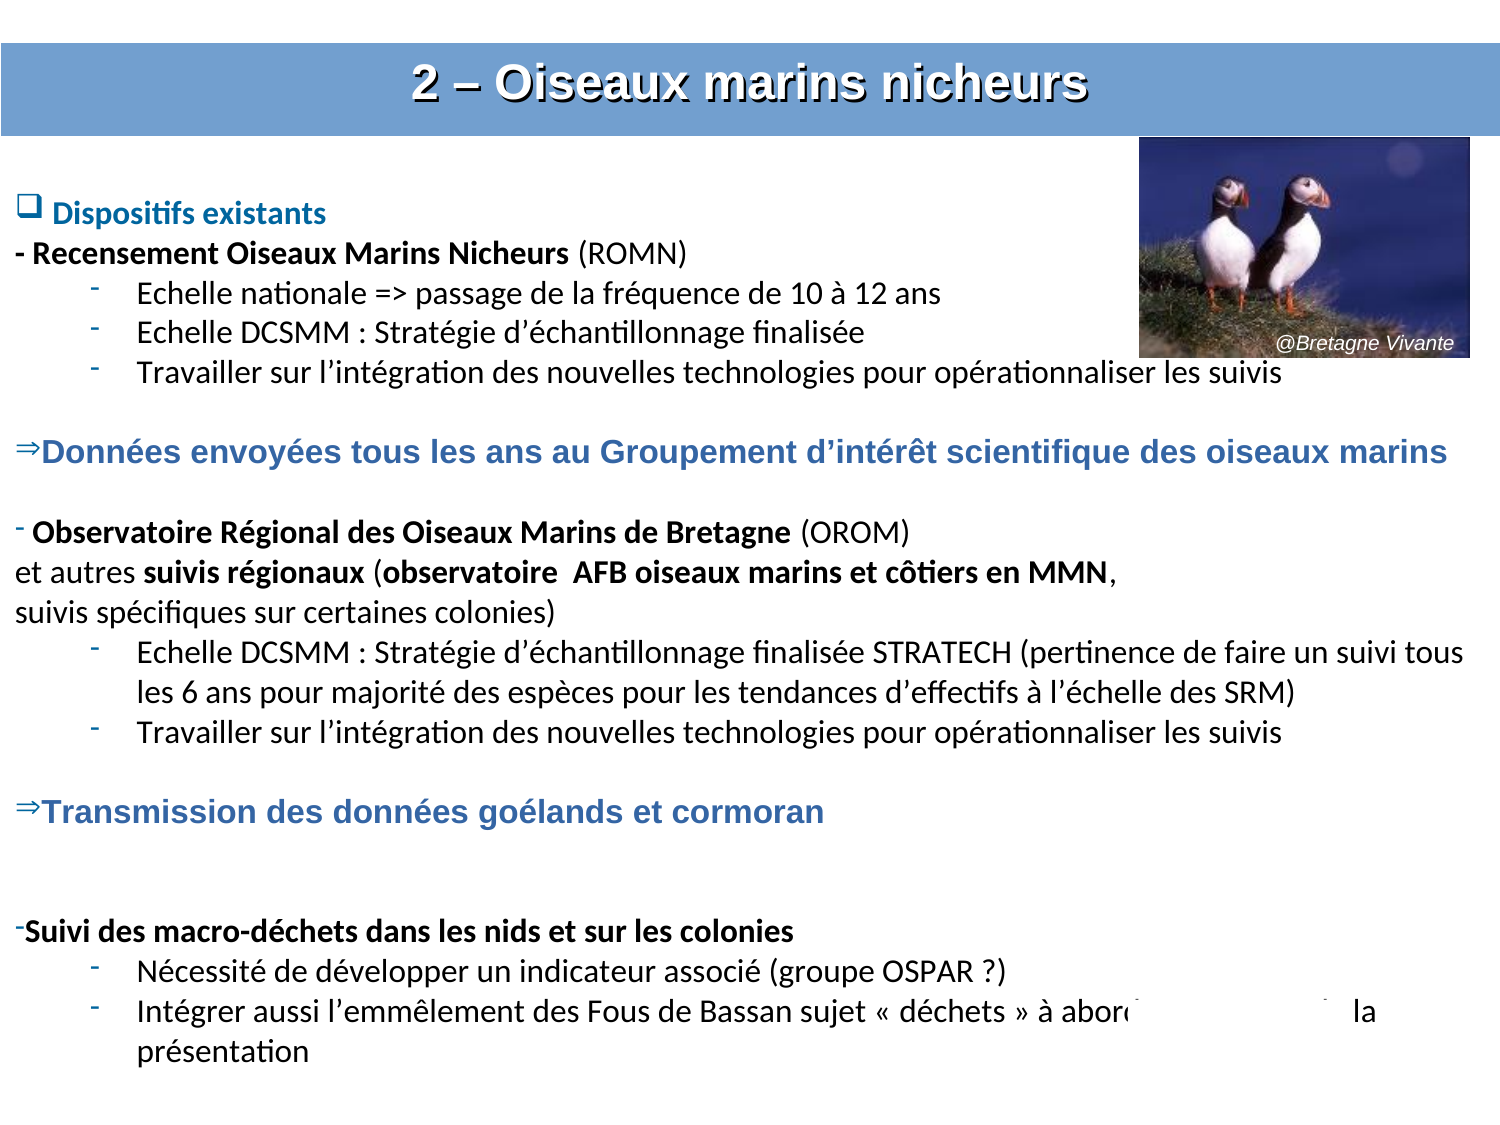

| 2 – Oiseaux marins nicheurs |
| --- |
 Dispositifs existants
- Recensement Oiseaux Marins Nicheurs (ROMN)
Echelle nationale => passage de la fréquence de 10 à 12 ans
Echelle DCSMM : Stratégie d’échantillonnage finalisée
Travailler sur l’intégration des nouvelles technologies pour opérationnaliser les suivis
Données envoyées tous les ans au Groupement d’intérêt scientifique des oiseaux marins
 Observatoire Régional des Oiseaux Marins de Bretagne (OROM)
et autres suivis régionaux (observatoire AFB oiseaux marins et côtiers en MMN,
suivis spécifiques sur certaines colonies)
Echelle DCSMM : Stratégie d’échantillonnage finalisée STRATECH (pertinence de faire un suivi tous les 6 ans pour majorité des espèces pour les tendances d’effectifs à l’échelle des SRM)
Travailler sur l’intégration des nouvelles technologies pour opérationnaliser les suivis
Transmission des données goélands et cormoran
Suivi des macro-déchets dans les nids et sur les colonies
Nécessité de développer un indicateur associé (groupe OSPAR ?)
Intégrer aussi l’emmêlement des Fous de Bassan sujet « déchets » à aborder en marge de la présentation
@Bretagne Vivante